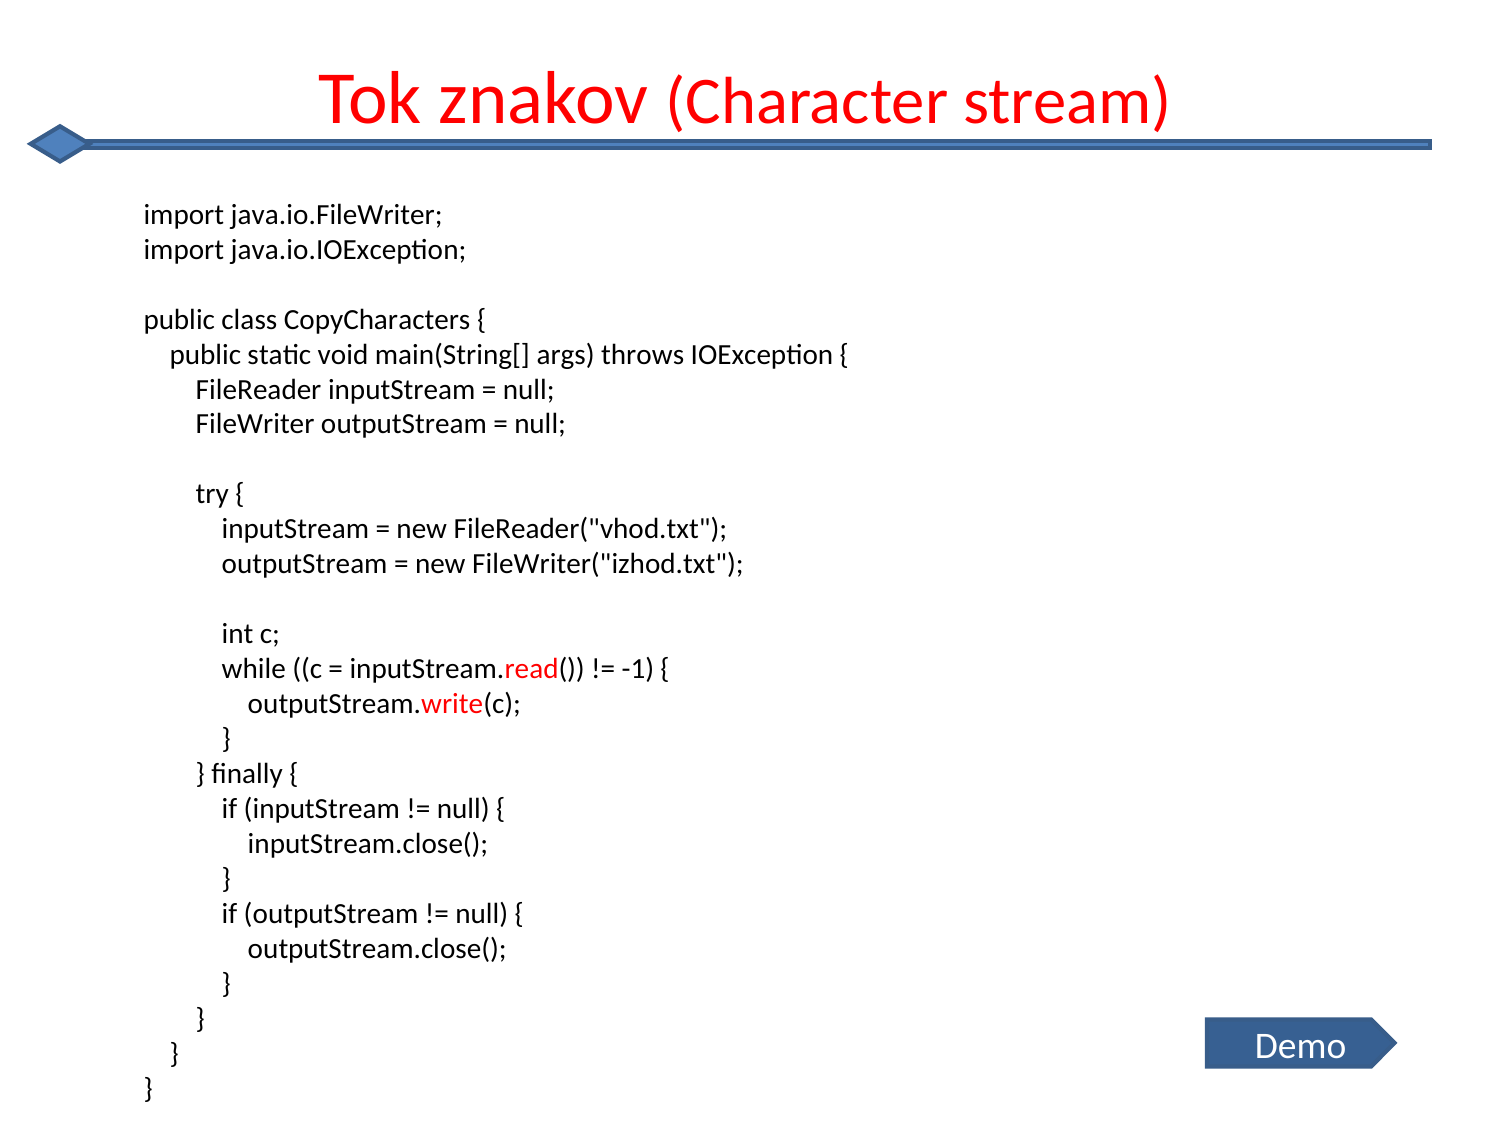

# Tok znakov (Character stream)
import java.io.FileWriter;
import java.io.IOException;
public class CopyCharacters {
 public static void main(String[] args) throws IOException {
 FileReader inputStream = null;
 FileWriter outputStream = null;
 try {
 inputStream = new FileReader("vhod.txt");
 outputStream = new FileWriter("izhod.txt");
 int c;
 while ((c = inputStream.read()) != -1) {
 outputStream.write(c);
 }
 } finally {
 if (inputStream != null) {
 inputStream.close();
 }
 if (outputStream != null) {
 outputStream.close();
 }
 }
 }
}
Demo